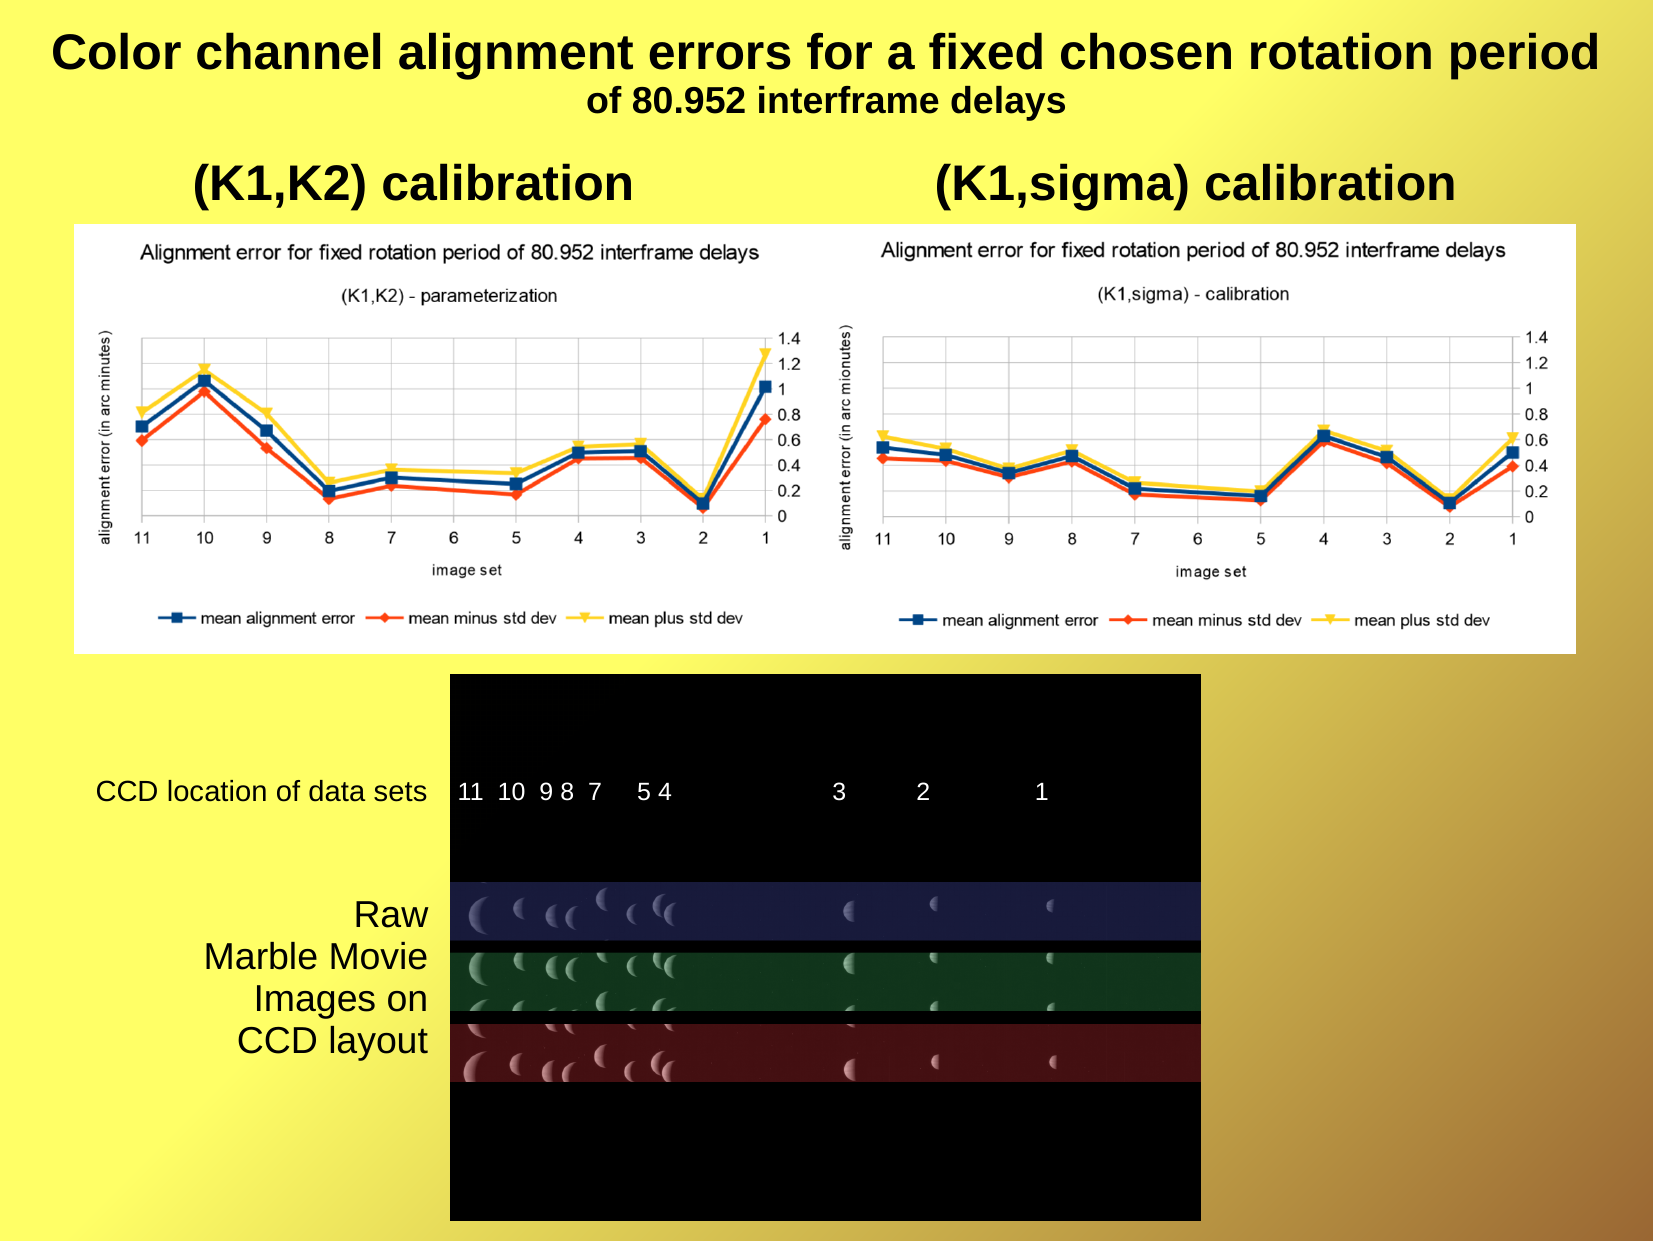

Color channel alignment errors for a fixed chosen rotation period
of 80.952 interframe delays
(K1,K2) calibration
(K1,sigma) calibration
CCD location of data sets
11 10 9 8 7 5 4 3 2 1
Raw
Marble Movie Images on CCD layout